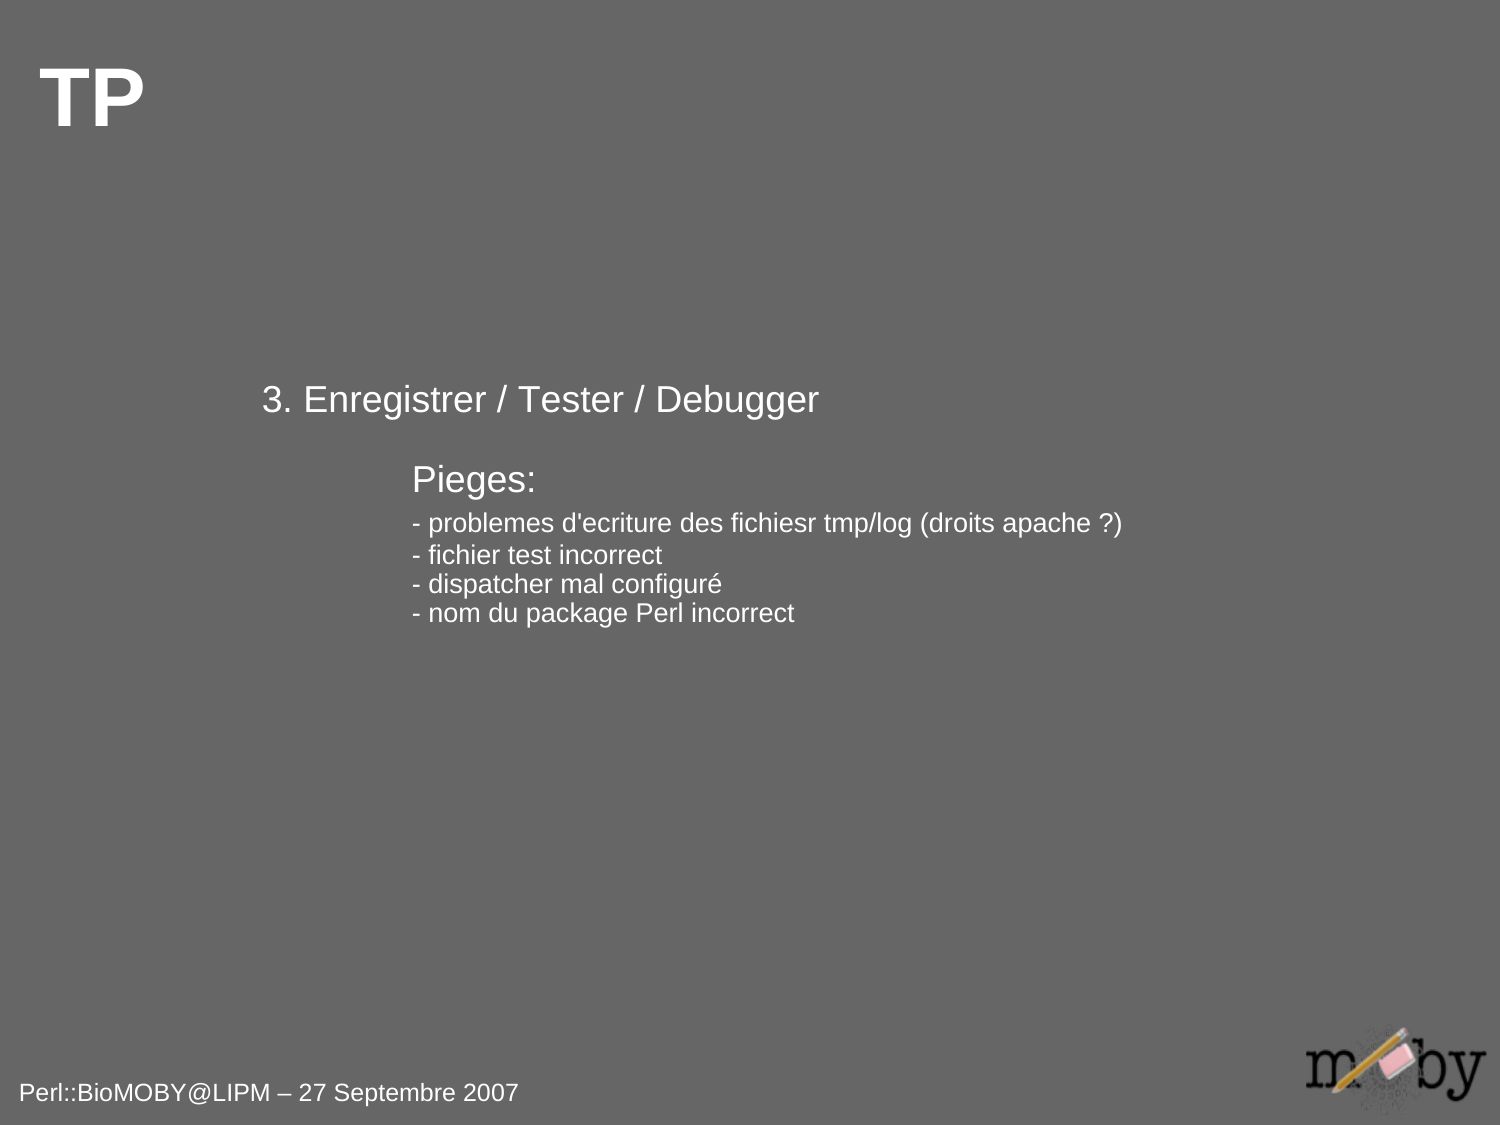

TP
3. Enregistrer / Tester / Debugger
	Pieges:
	- problemes d'ecriture des fichiesr tmp/log (droits apache ?)
	- fichier test incorrect
	- dispatcher mal configuré
	- nom du package Perl incorrect